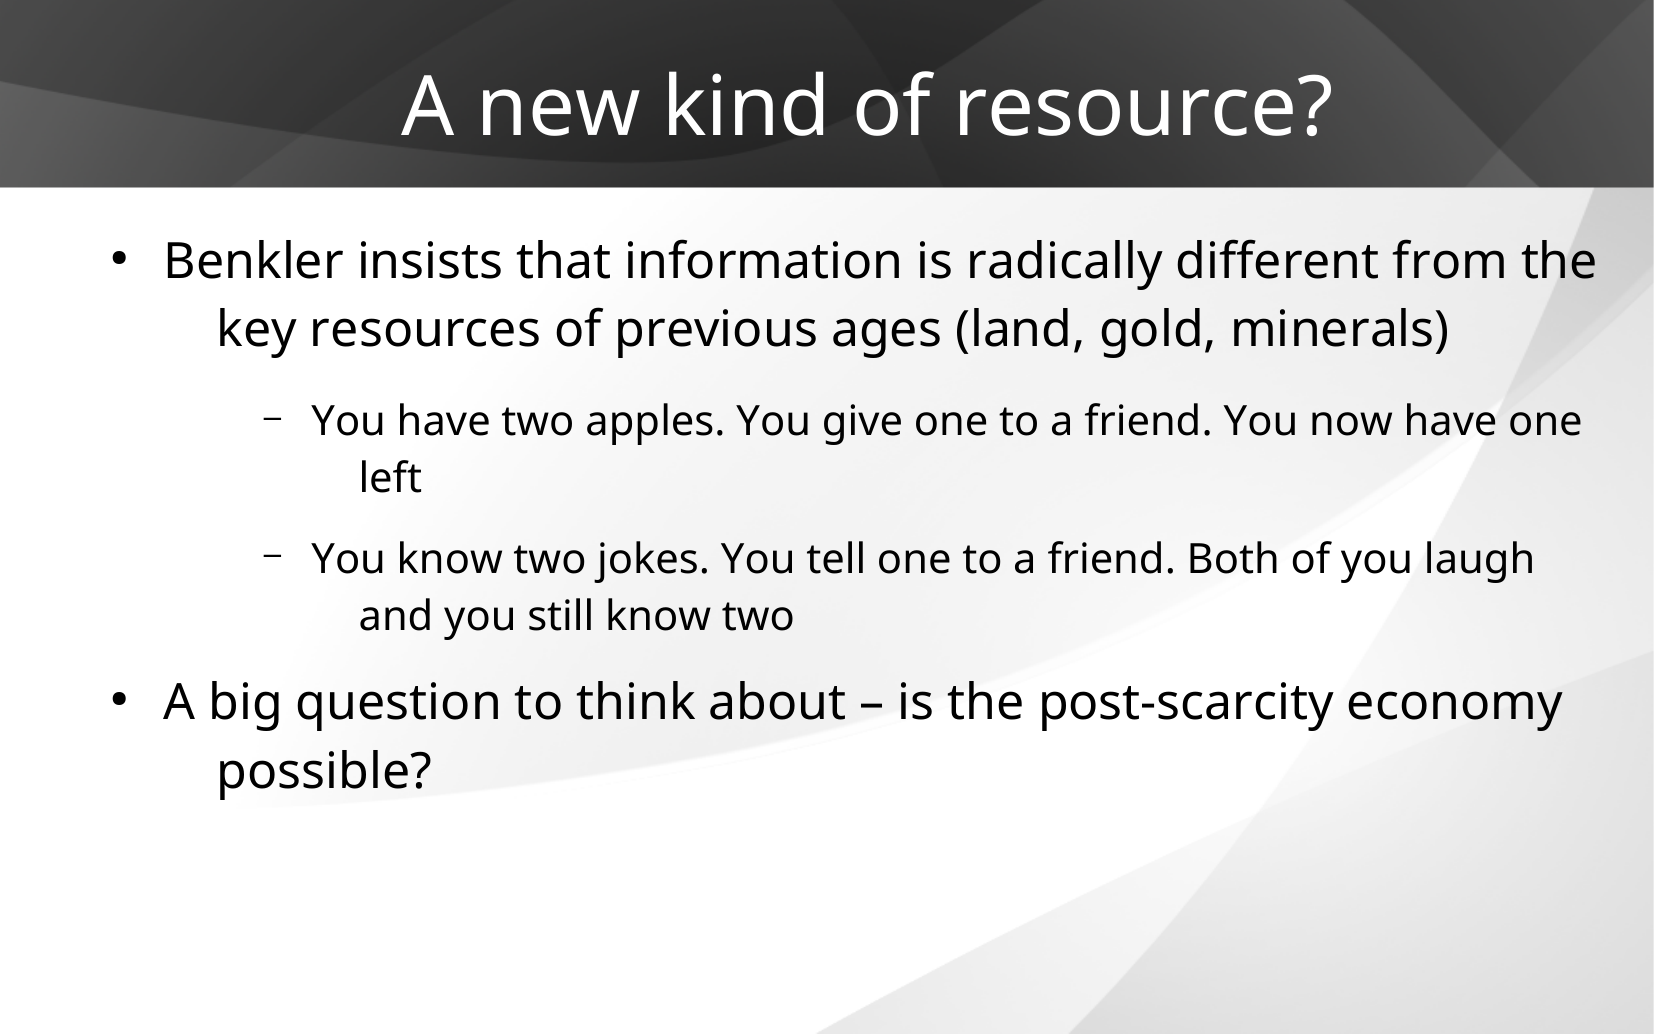

# A new kind of resource?
Benkler insists that information is radically different from the key resources of previous ages (land, gold, minerals)
You have two apples. You give one to a friend. You now have one left
You know two jokes. You tell one to a friend. Both of you laugh and you still know two
A big question to think about – is the post-scarcity economy possible?